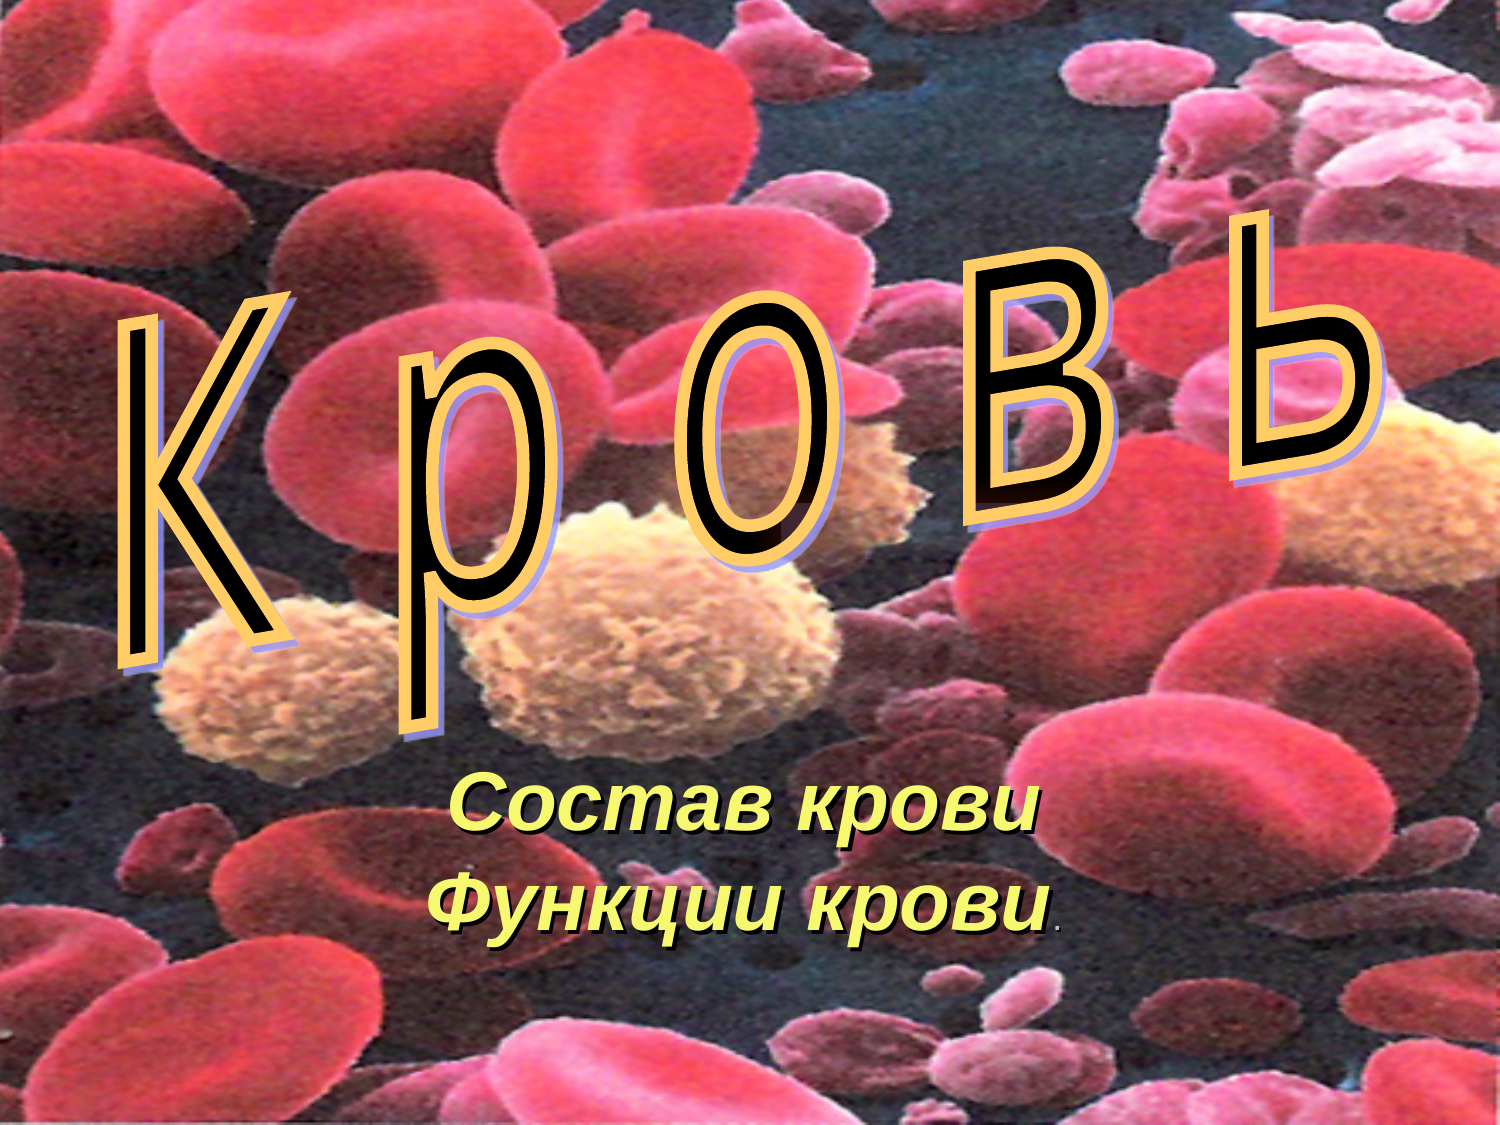

Кровь
 Состав крови
Функции крови.
Ханеева Н.П., Мусина Н.А., 2008г.